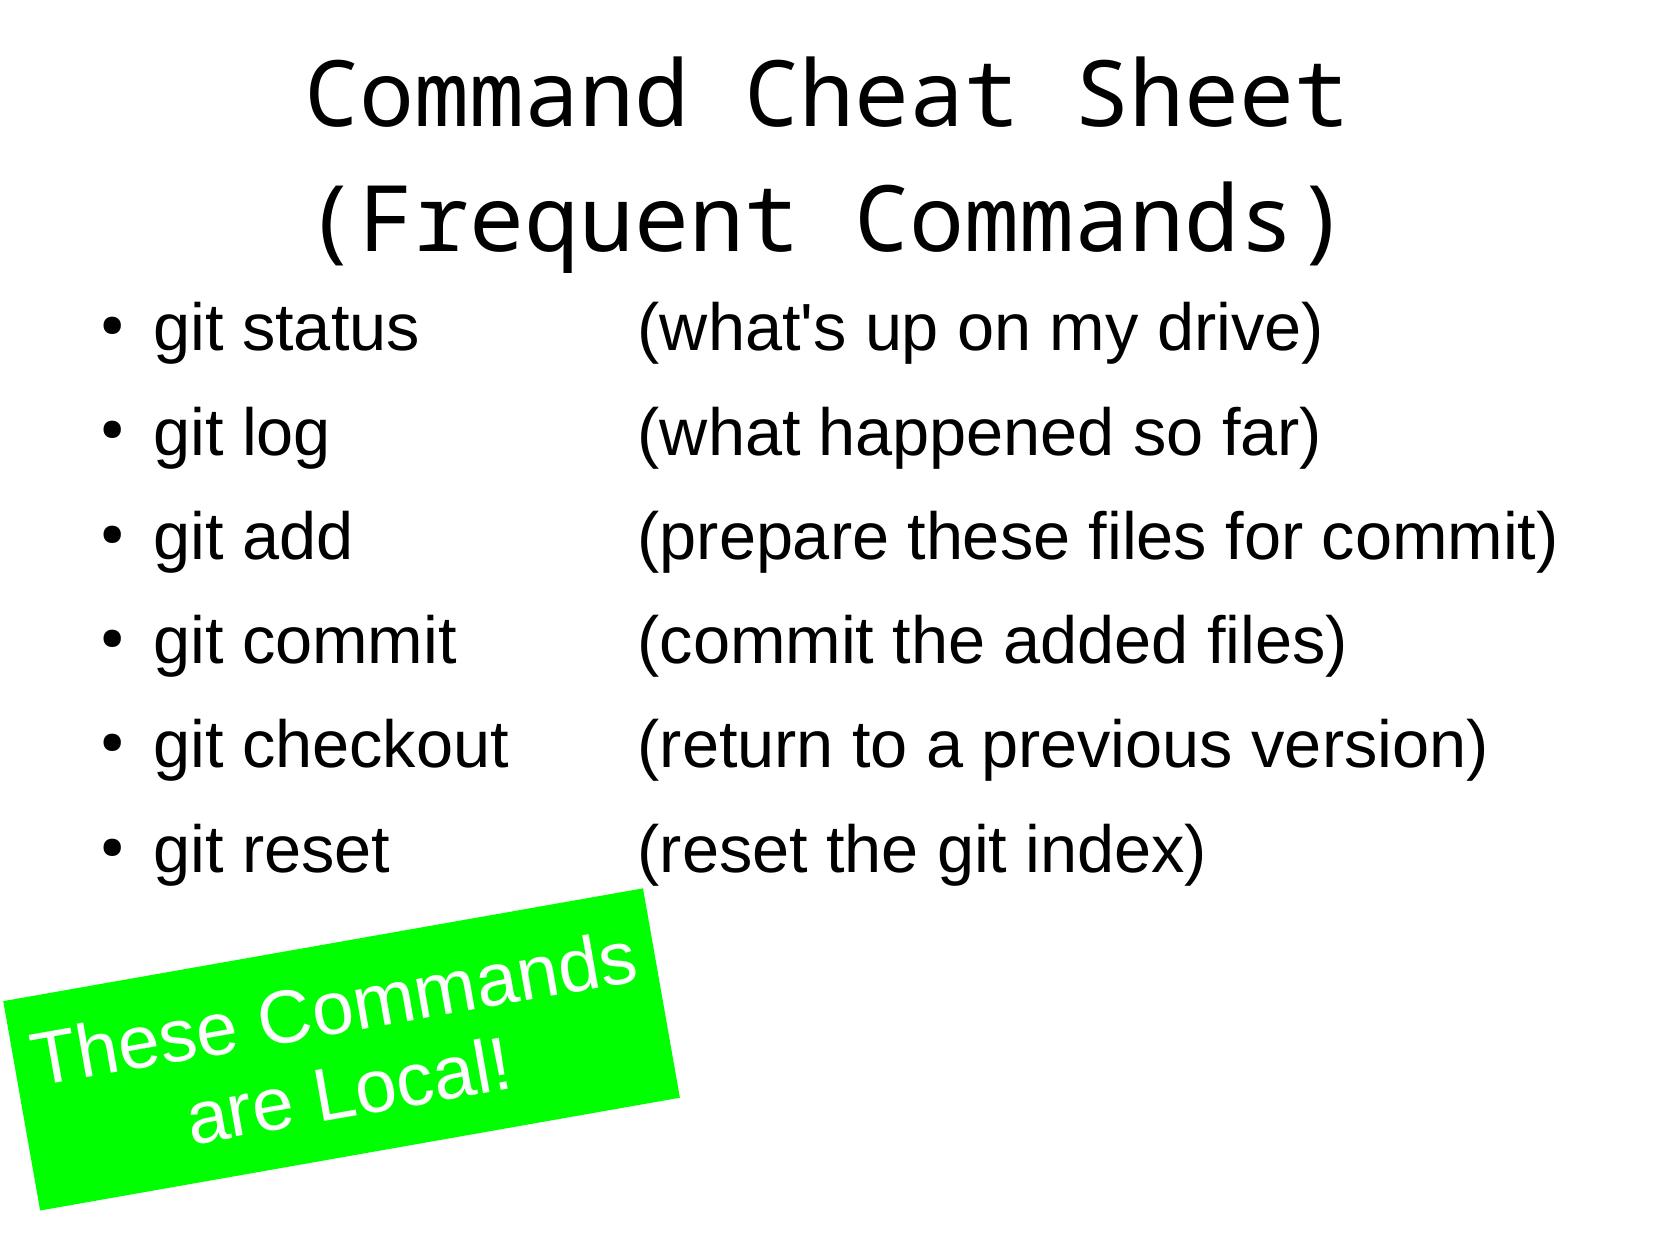

# Command Cheat Sheet (Frequent Commands)
git status
git log
git add
git commit
git checkout
git reset
(what's up on my drive)
(what happened so far)
(prepare these files for commit)
(commit the added files)
(return to a previous version)
(reset the git index)
These Commands
are Local!